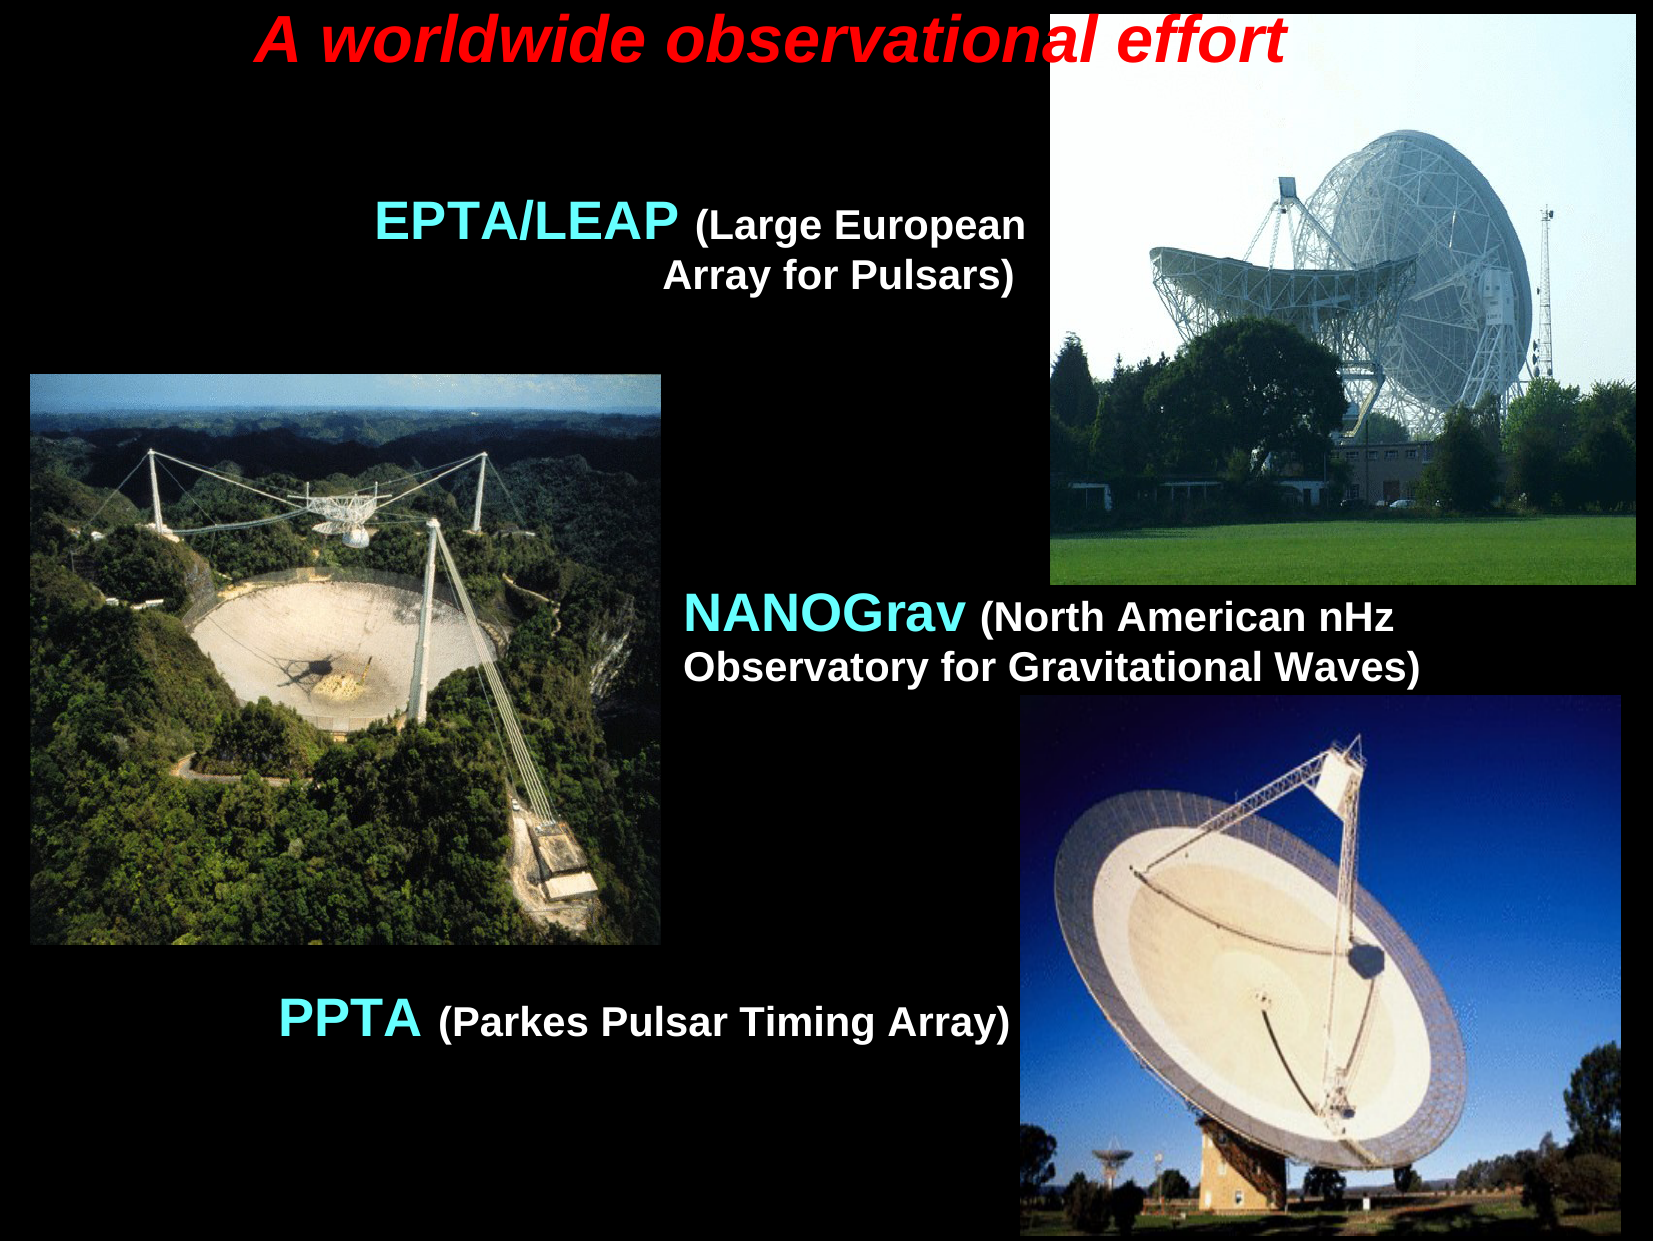

A worldwide observational effort
EPTA/LEAP (Large European Array for Pulsars)
NANOGrav (North American nHz Observatory for Gravitational Waves)
PPTA (Parkes Pulsar Timing Array)